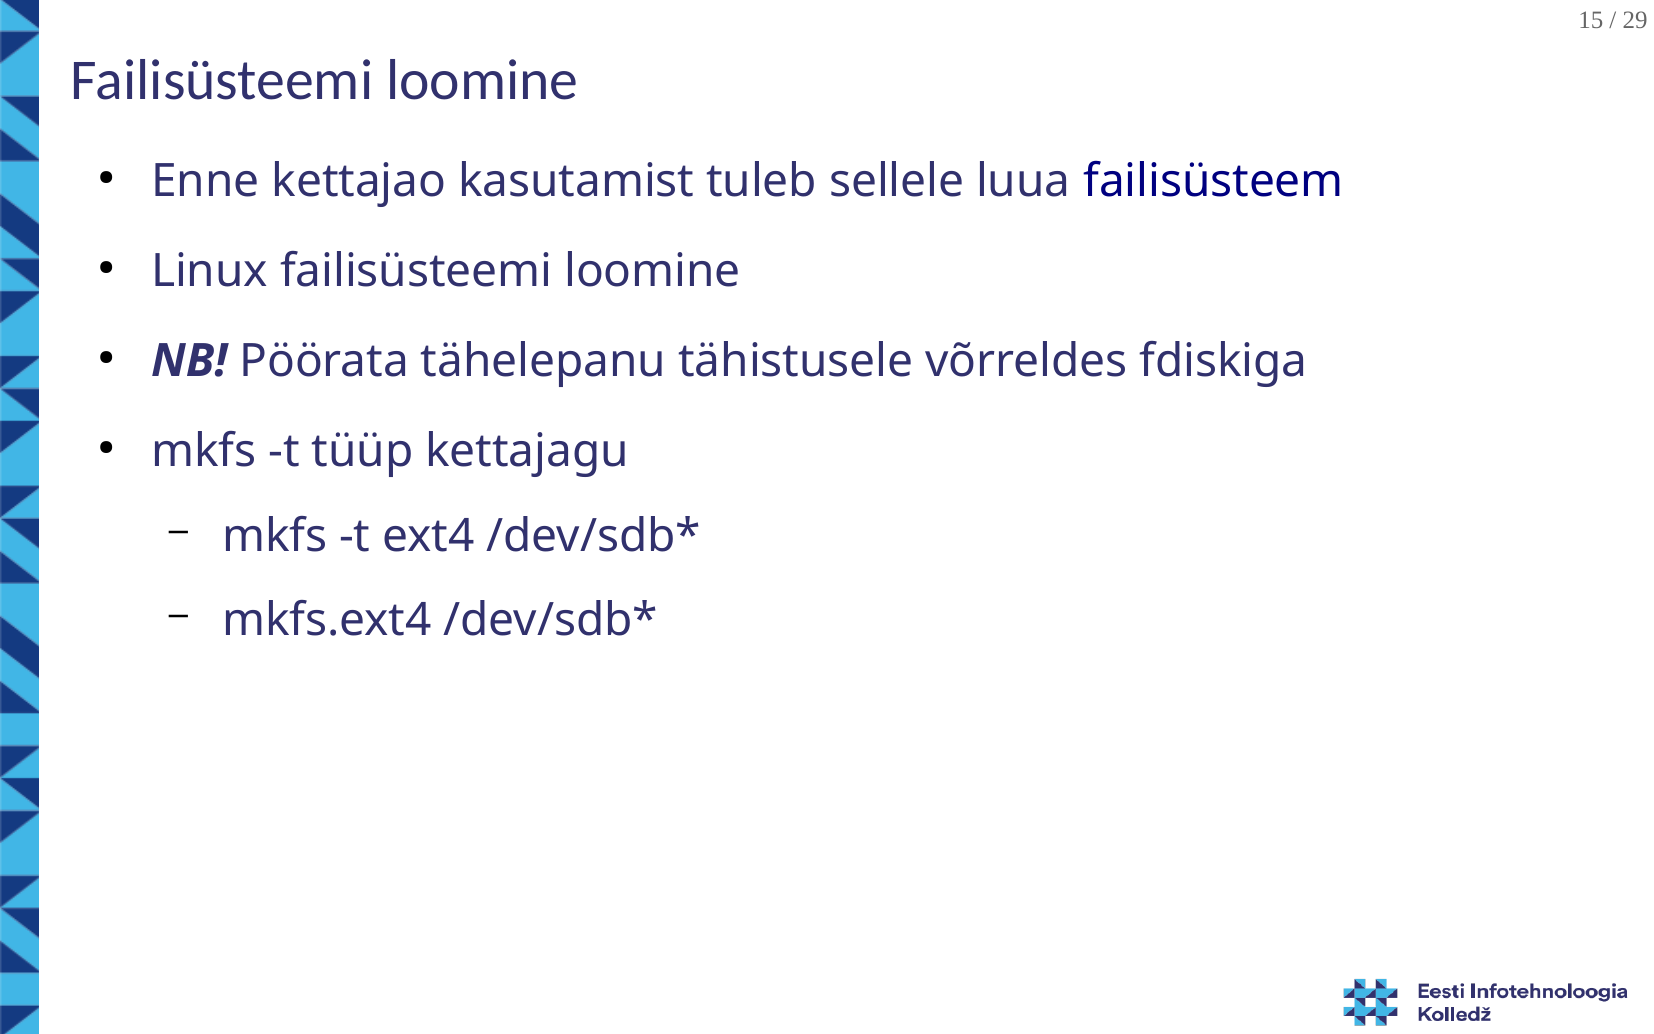

# Failisüsteemi loomine
Enne kettajao kasutamist tuleb sellele luua failisüsteem
Linux failisüsteemi loomine
NB! Pöörata tähelepanu tähistusele võrreldes fdiskiga
mkfs -t tüüp kettajagu
mkfs -t ext4 /dev/sdb*
mkfs.ext4 /dev/sdb*